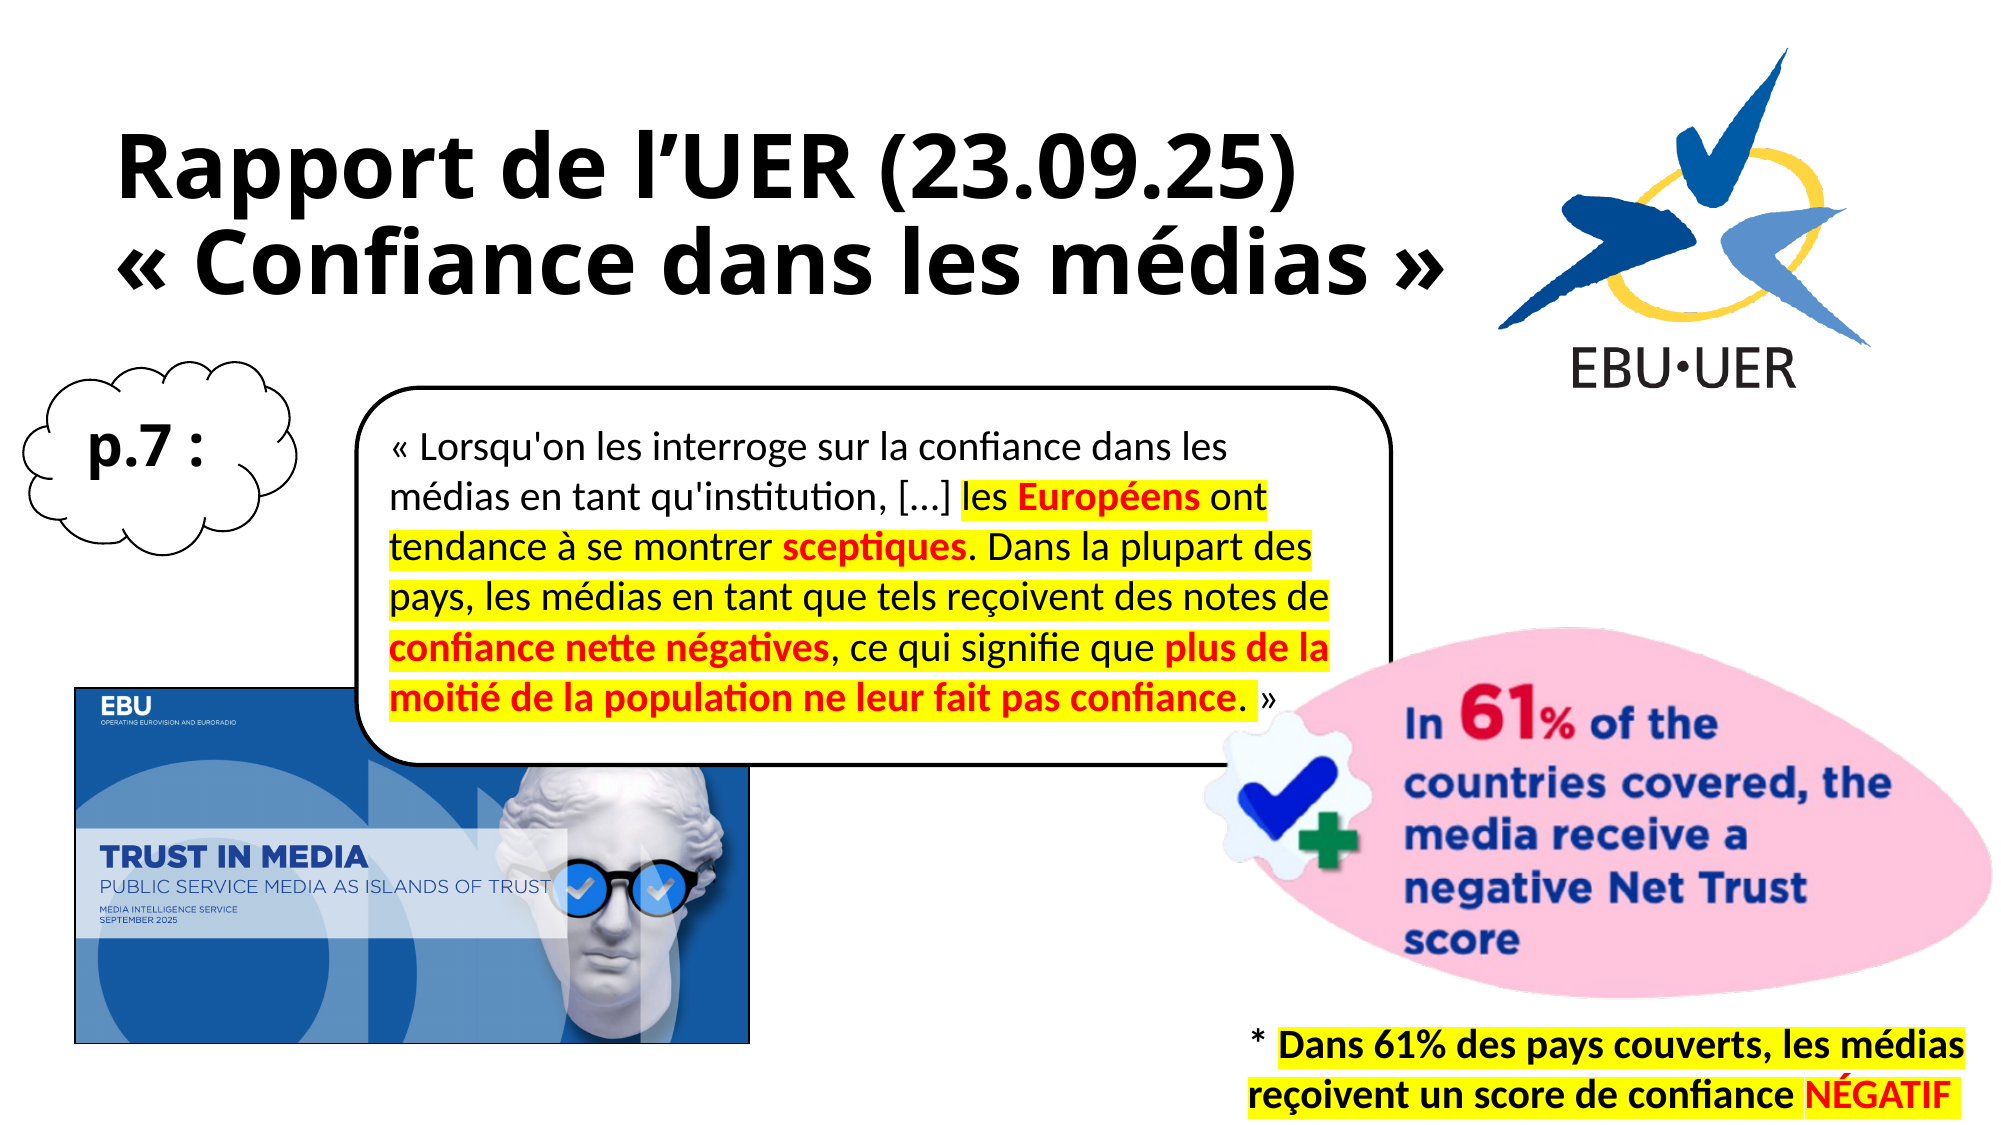

# Rapport de l’UER (23.09.25) « Confiance dans les médias »
p.7 :
« Lorsqu'on les interroge sur la confiance dans les médias en tant qu'institution, […] les Européens ont tendance à se montrer sceptiques. Dans la plupart des pays, les médias en tant que tels reçoivent des notes de confiance nette négatives, ce qui signifie que plus de la moitié de la population ne leur fait pas confiance. »
* Dans 61% des pays couverts, les médias reçoivent un score de confiance NÉGATIF